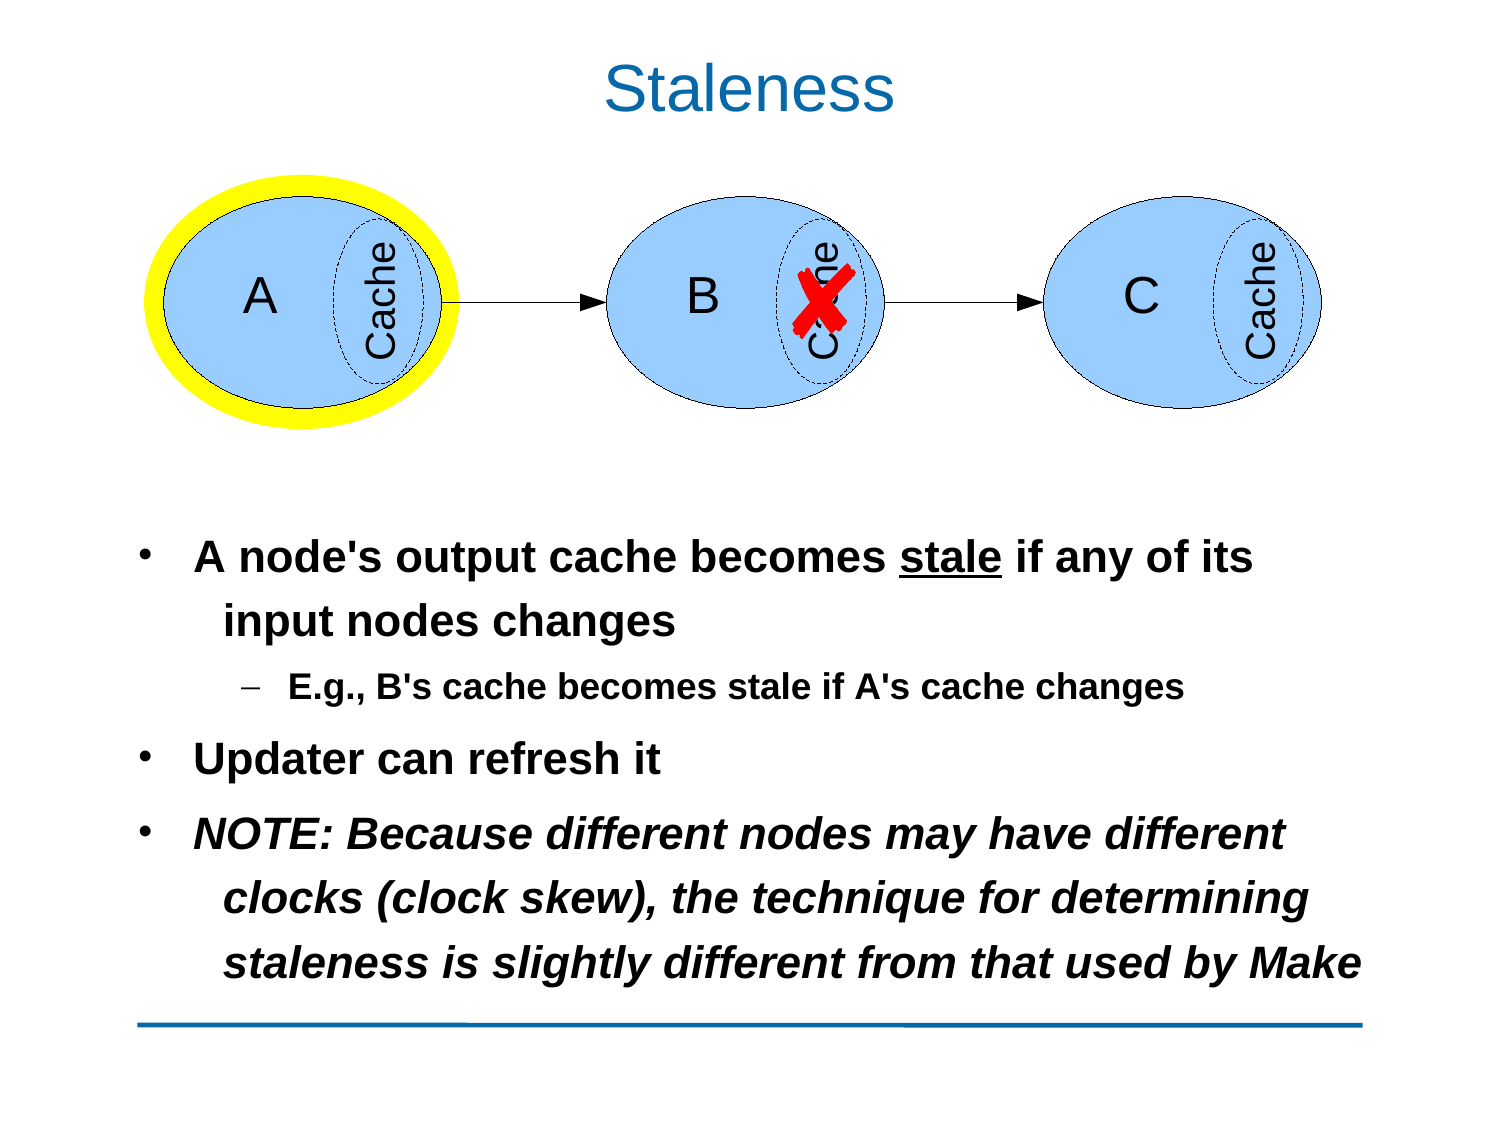

# Staleness
C
Cache
A
B
Cache
Cache
A node's output cache becomes stale if any of its input nodes changes
E.g., B's cache becomes stale if A's cache changes
Updater can refresh it
NOTE: Because different nodes may have different clocks (clock skew), the technique for determining staleness is slightly different from that used by Make